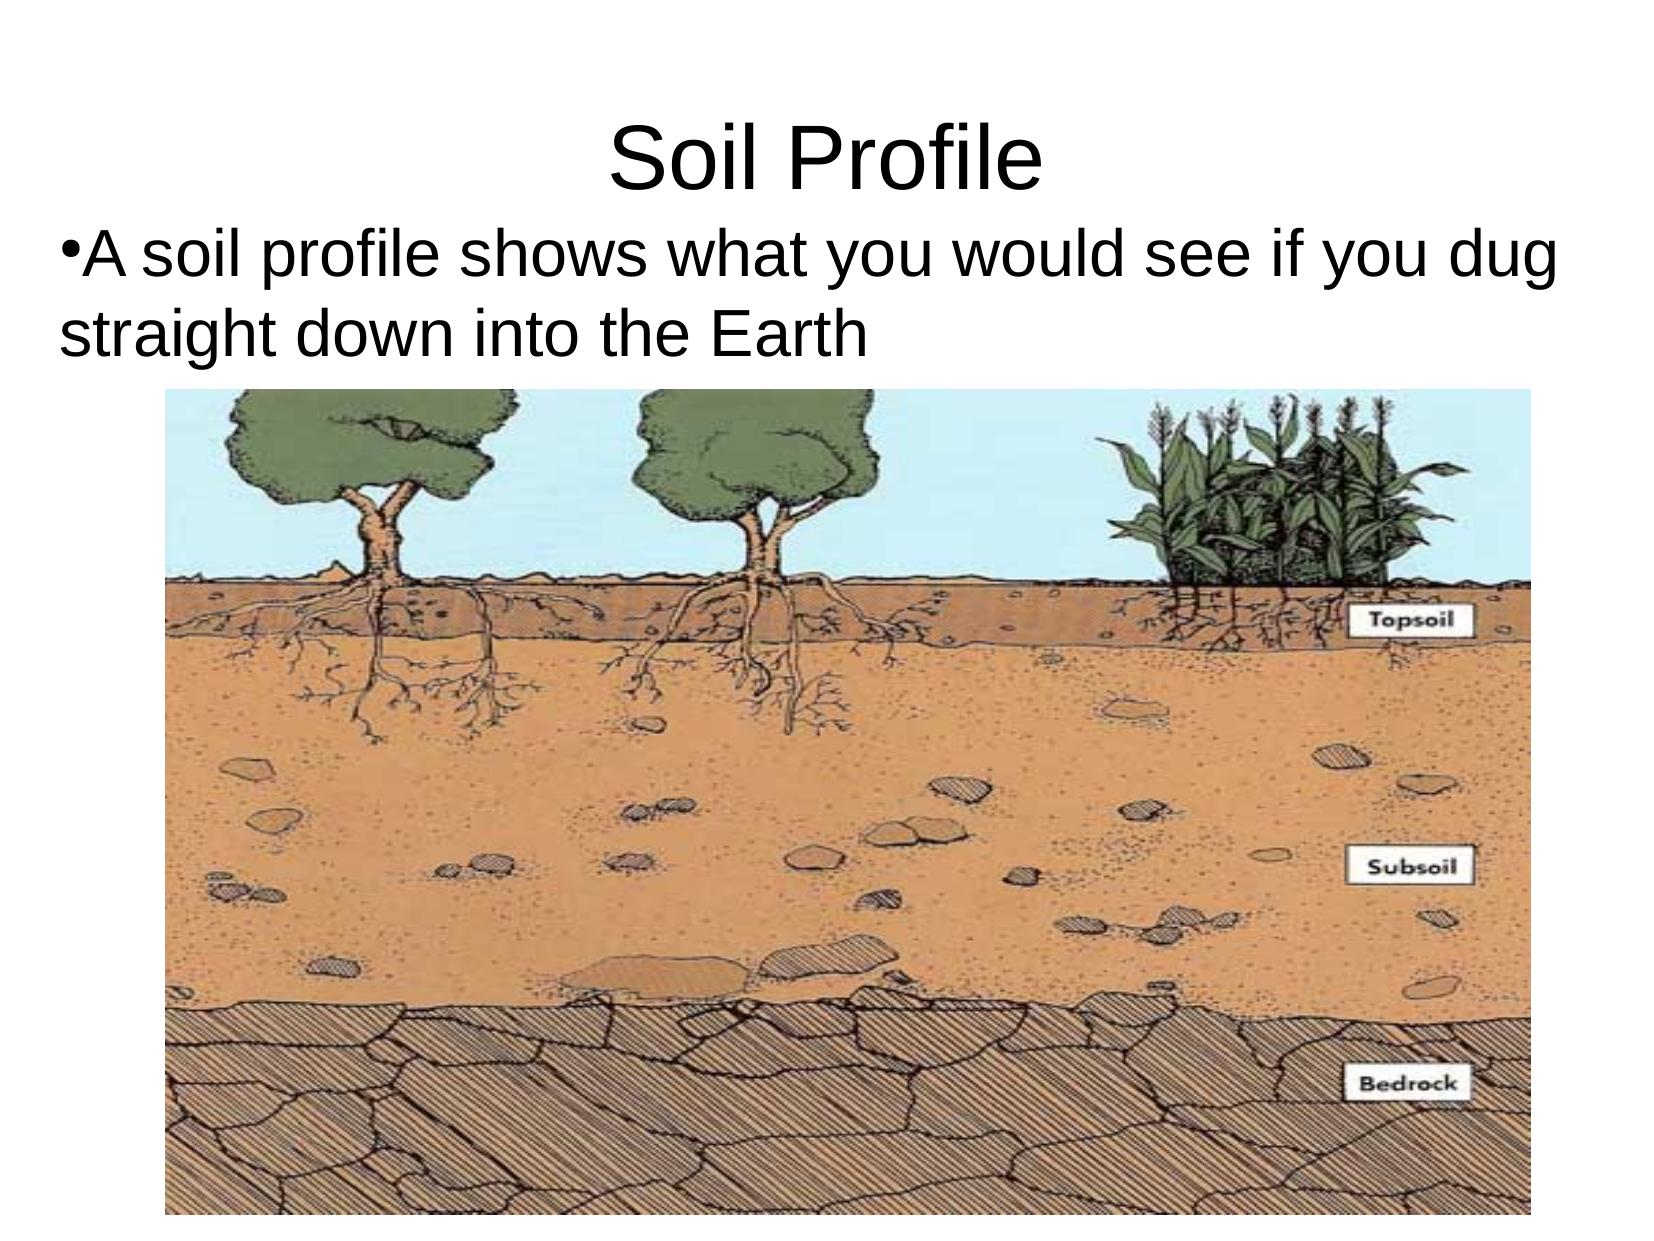

# Soil Profile
A soil profile shows what you would see if you dug straight down into the Earth